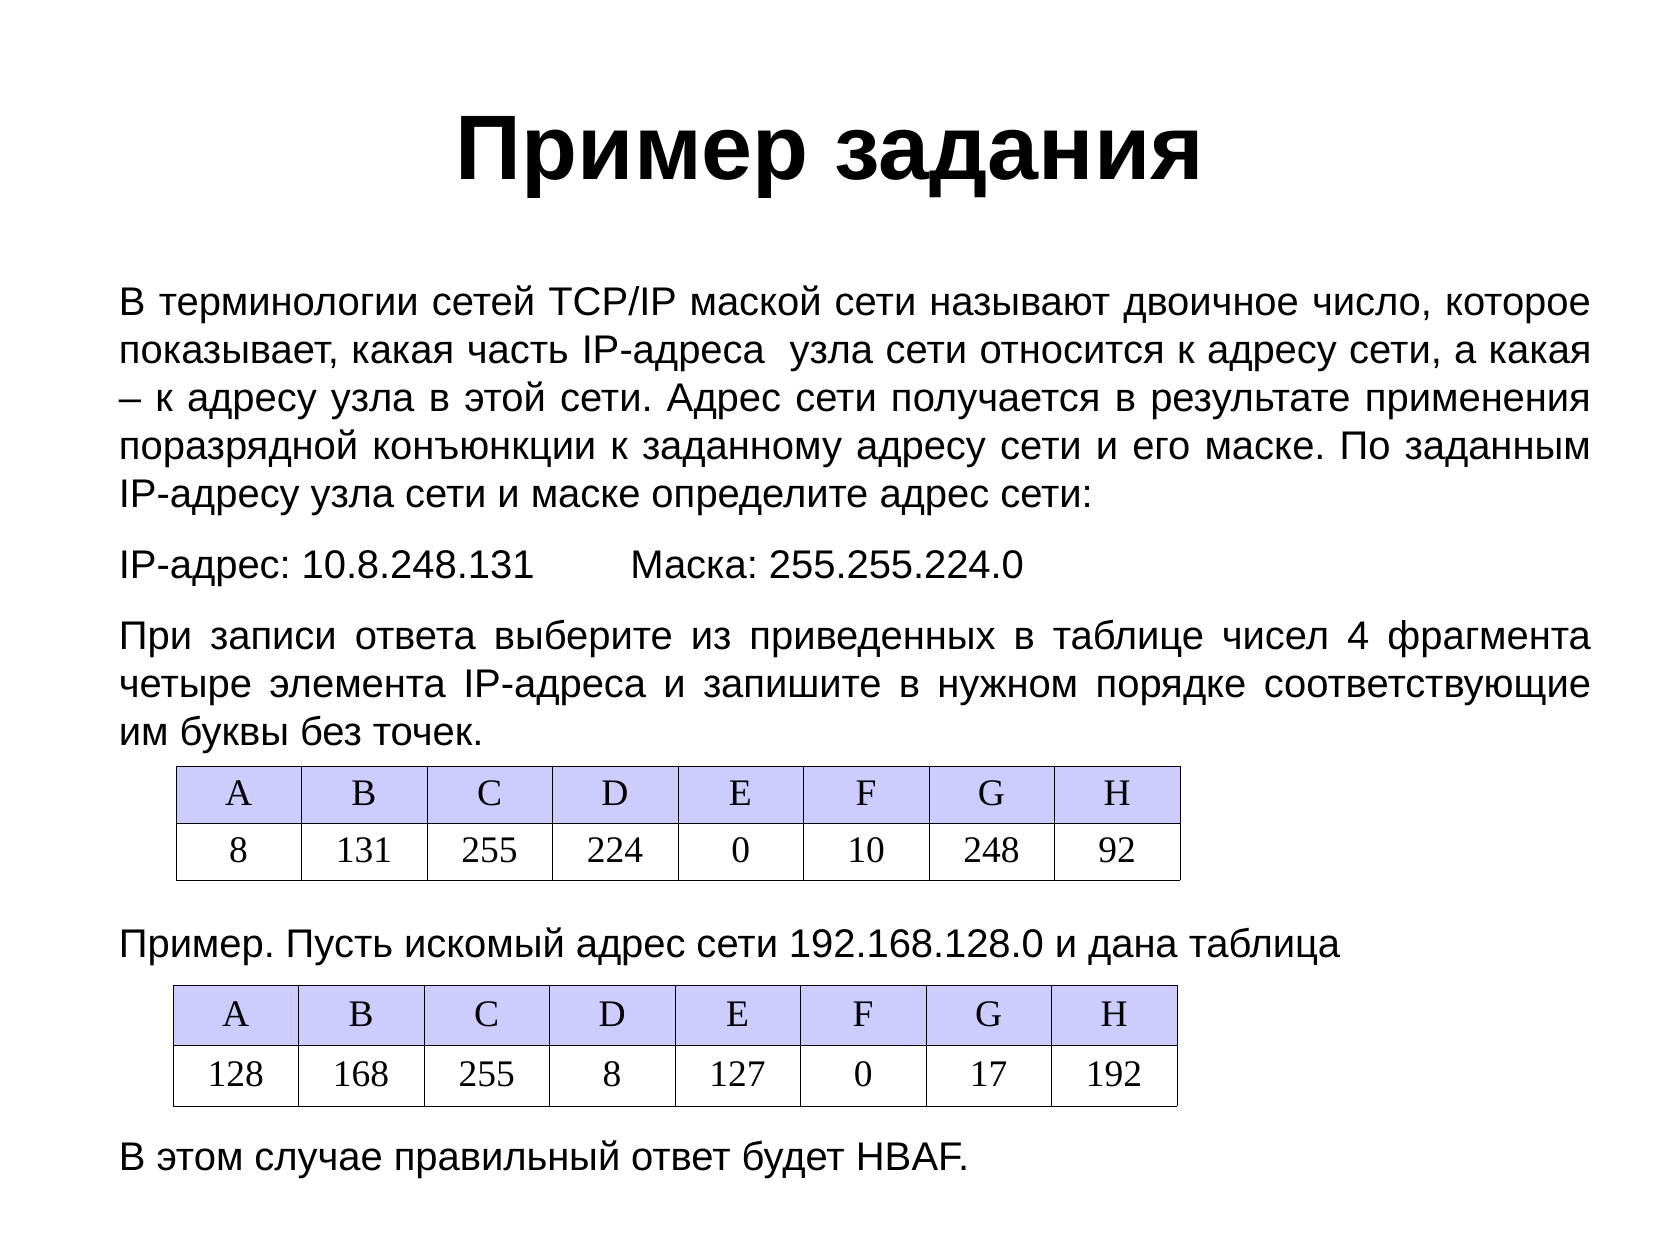

# Пример задания
В терминологии сетей TCP/IP маской сети называют двоичное число, которое показывает, какая часть IP-адреса узла сети относится к адресу сети, а какая – к адресу узла в этой сети. Адрес сети получается в результате применения поразрядной конъюнкции к заданному адресу сети и его маске. По заданным IP-адресу узла сети и маске определите адрес сети:
IP-адрес: 10.8.248.131		Маска: 255.255.224.0
При записи ответа выберите из приведенных в таблице чисел 4 фрагмента четыре элемента IP-адреса и запишите в нужном порядке соответствующие им буквы без точек.
Пример. Пусть искомый адрес сети 192.168.128.0 и дана таблица
В этом случае правильный ответ будет HBAF.
| A | B | C | D | E | F | G | H |
| --- | --- | --- | --- | --- | --- | --- | --- |
| 8 | 131 | 255 | 224 | 0 | 10 | 248 | 92 |
| A | B | C | D | E | F | G | H |
| --- | --- | --- | --- | --- | --- | --- | --- |
| 128 | 168 | 255 | 8 | 127 | 0 | 17 | 192 |